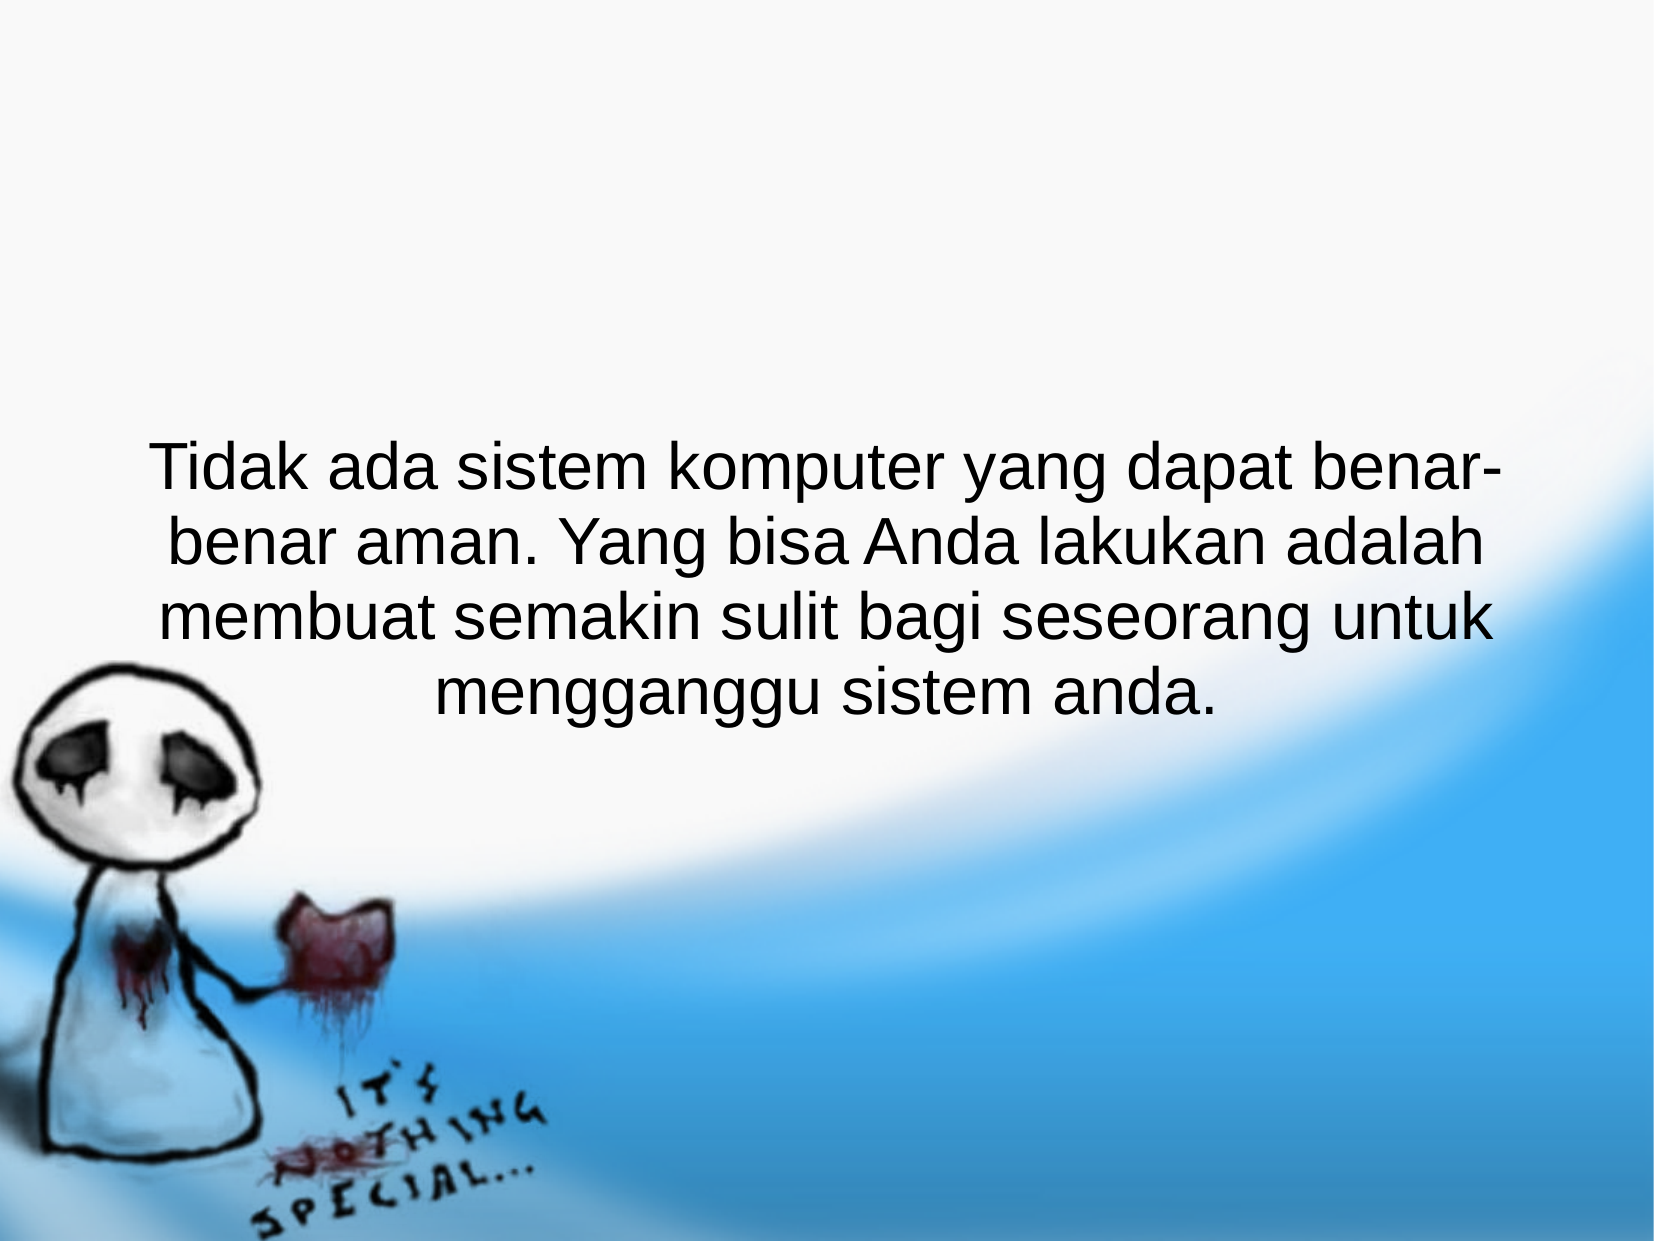

# Tidak ada sistem komputer yang dapat benar-benar aman. Yang bisa Anda lakukan adalah membuat semakin sulit bagi seseorang untuk mengganggu sistem anda.